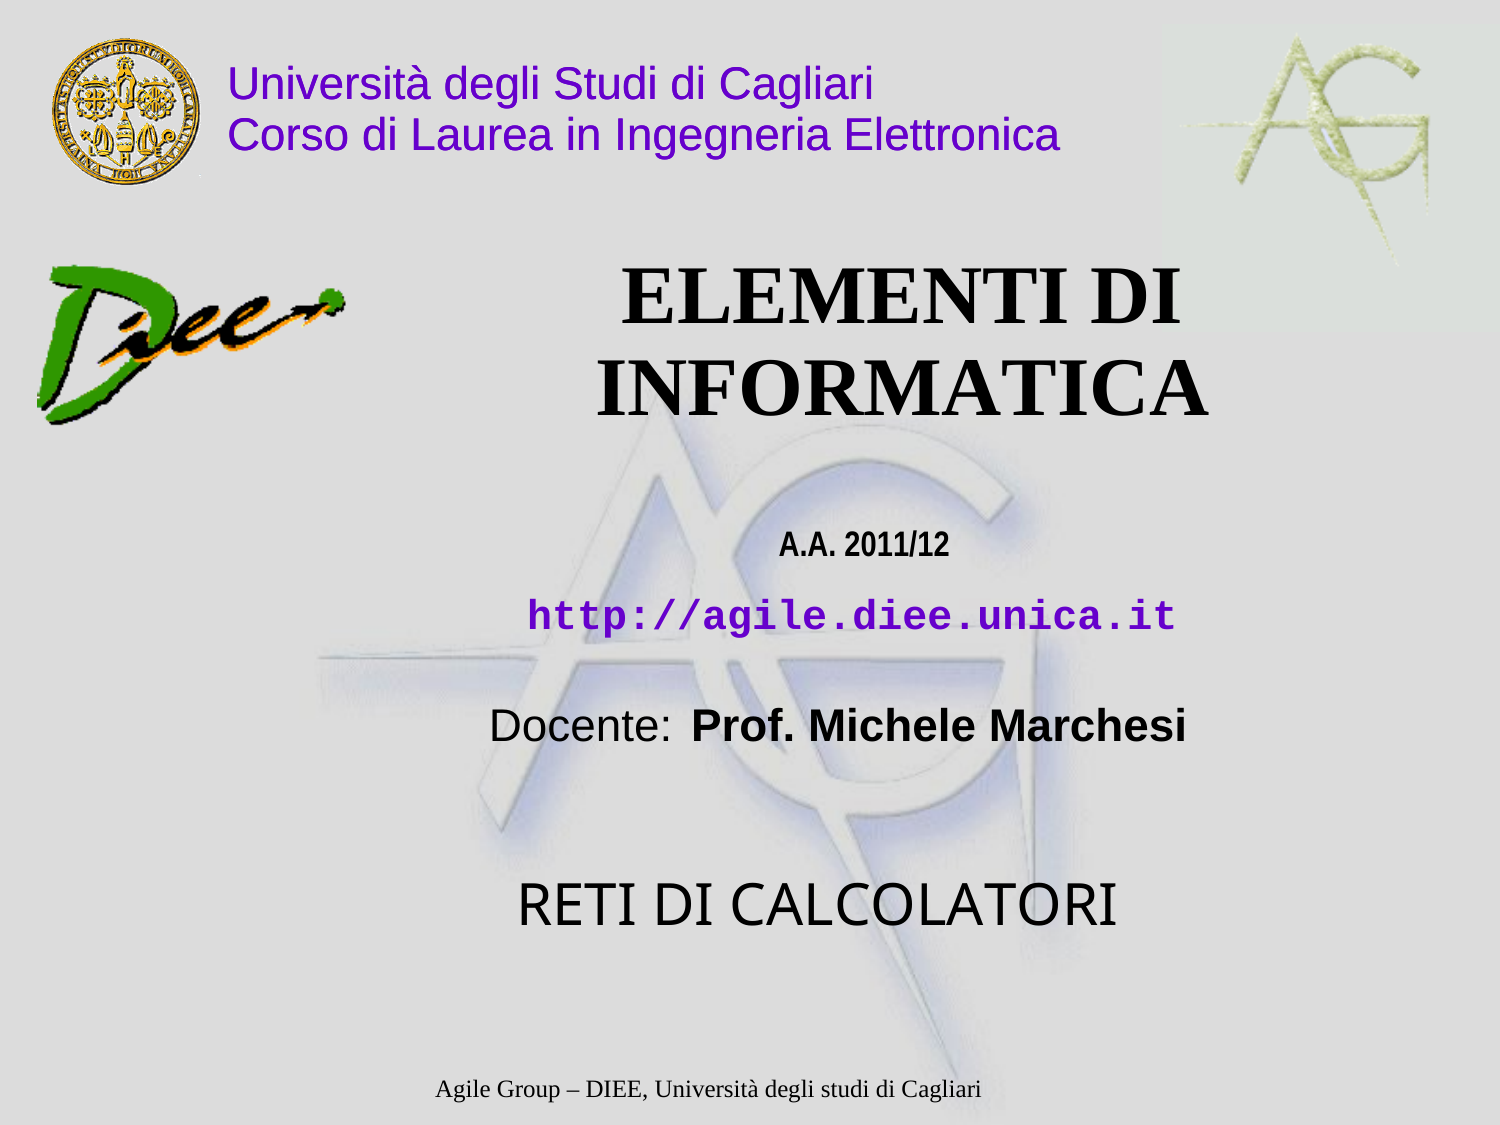

Università degli Studi di Cagliari
Corso di Laurea in Ingegneria Elettronica
# ELEMENTI DI INFORMATICA
A.A. 2011/12
http://agile.diee.unica.it
Docente:	Prof. Michele Marchesi
RETI DI CALCOLATORI